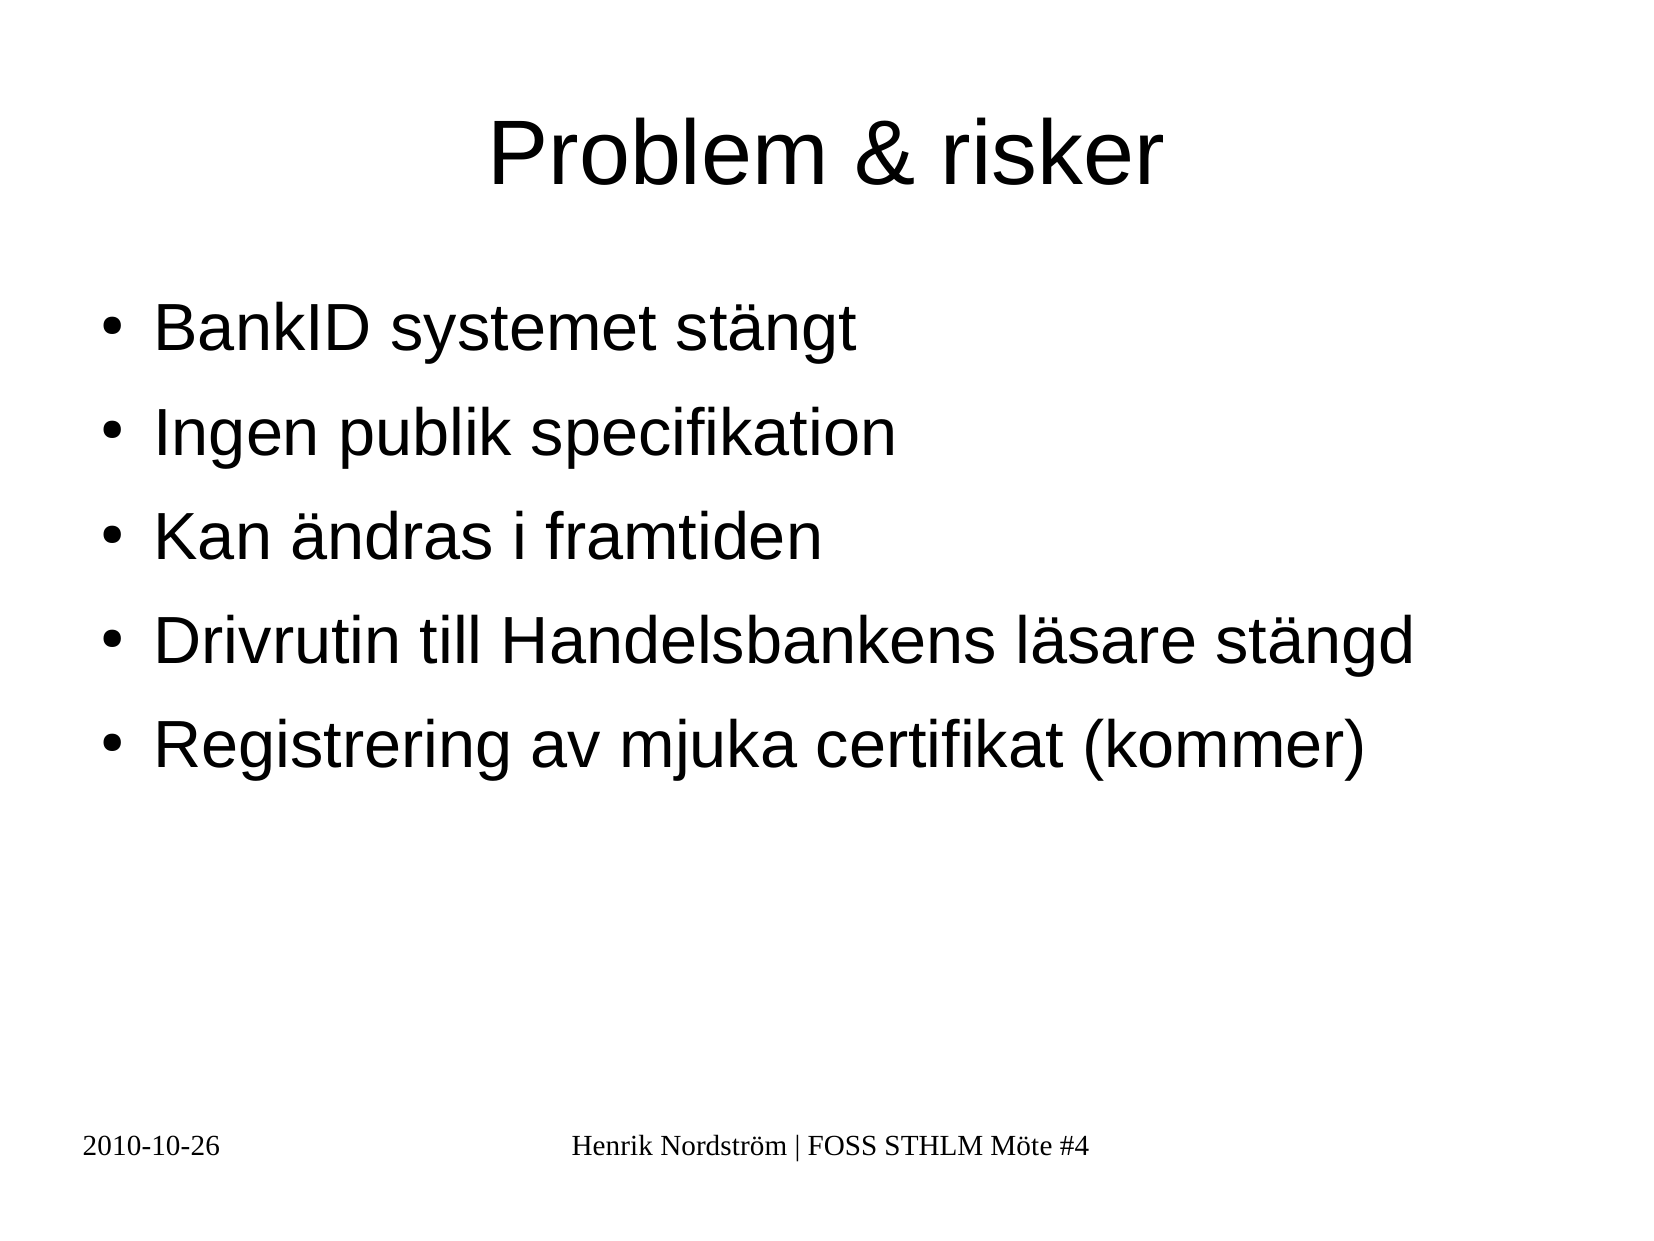

# Problem & risker
BankID systemet stängt
Ingen publik specifikation
Kan ändras i framtiden
Drivrutin till Handelsbankens läsare stängd
Registrering av mjuka certifikat (kommer)
2010-10-26
Henrik Nordström | FOSS STHLM Möte #4